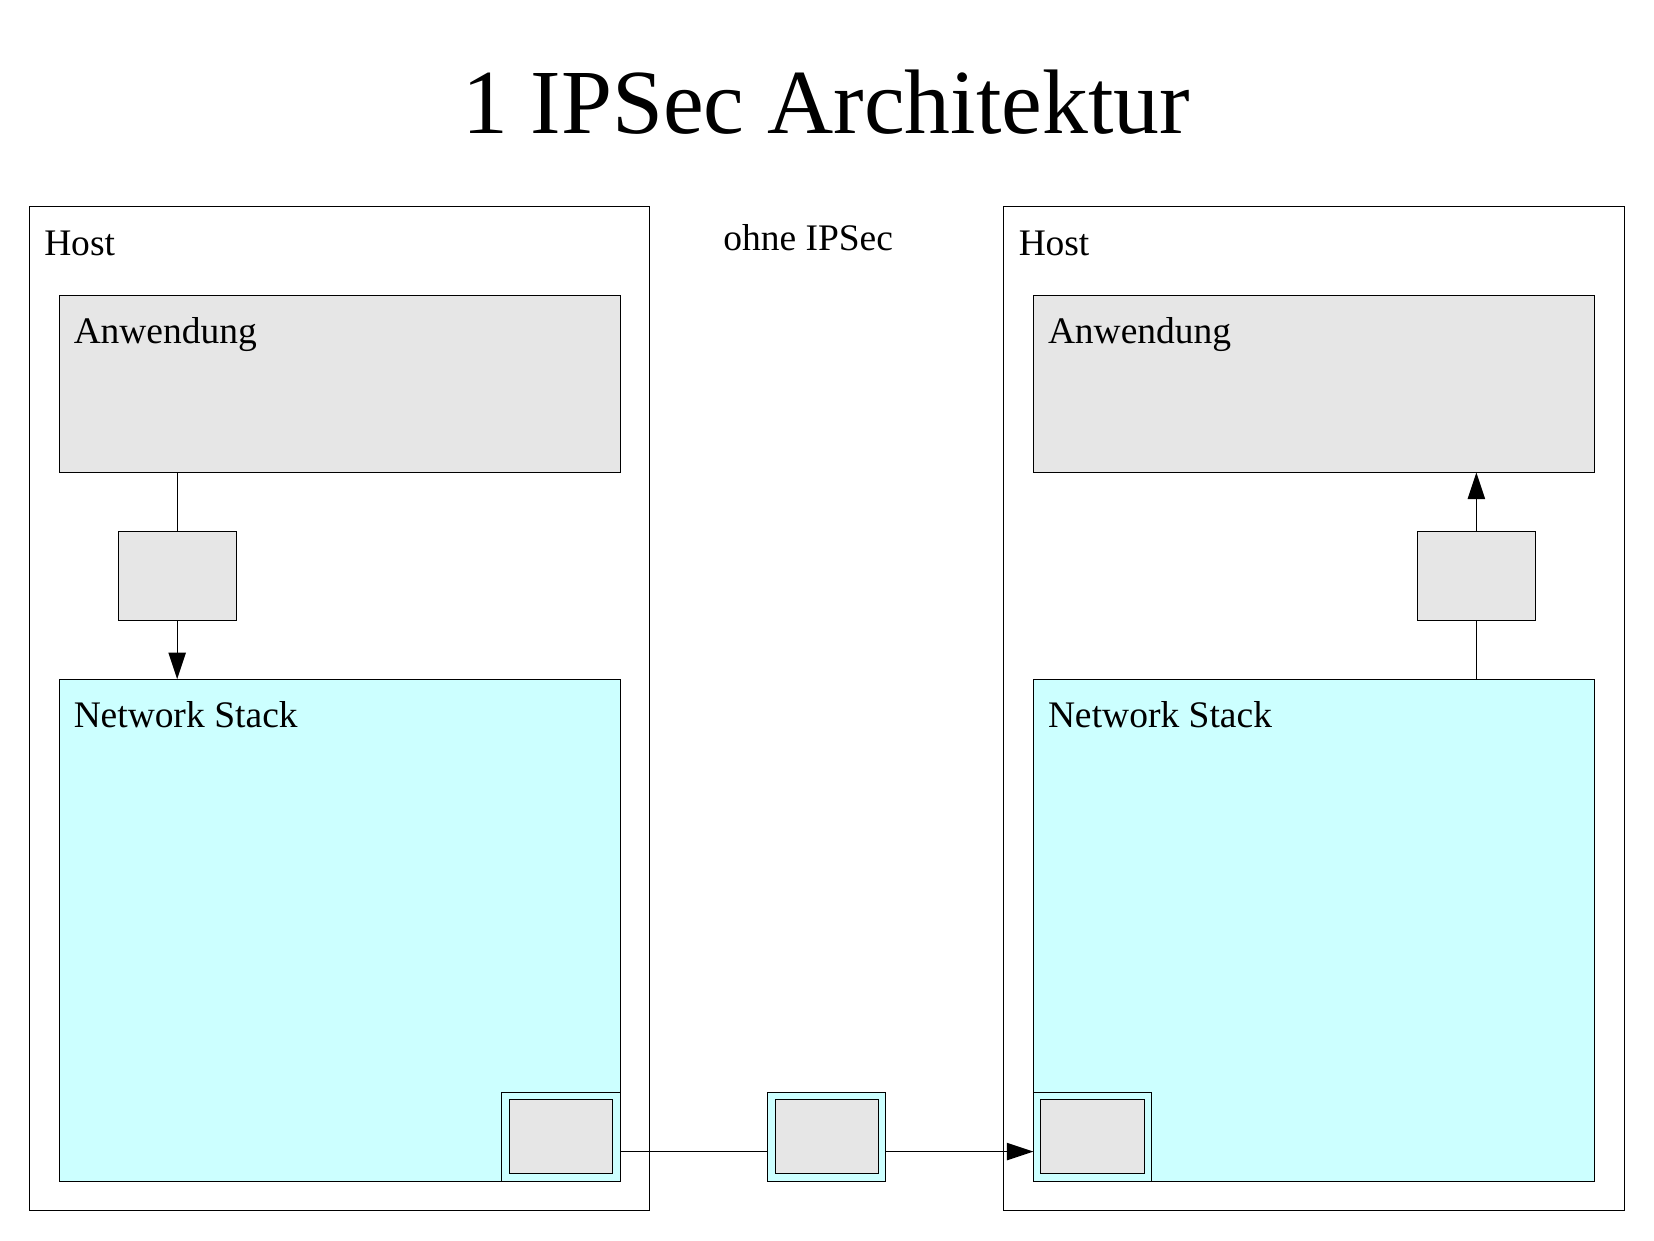

# 1 IPSec Architektur
Host
Host
ohne IPSec
Anwendung
Anwendung
Network Stack
Network Stack